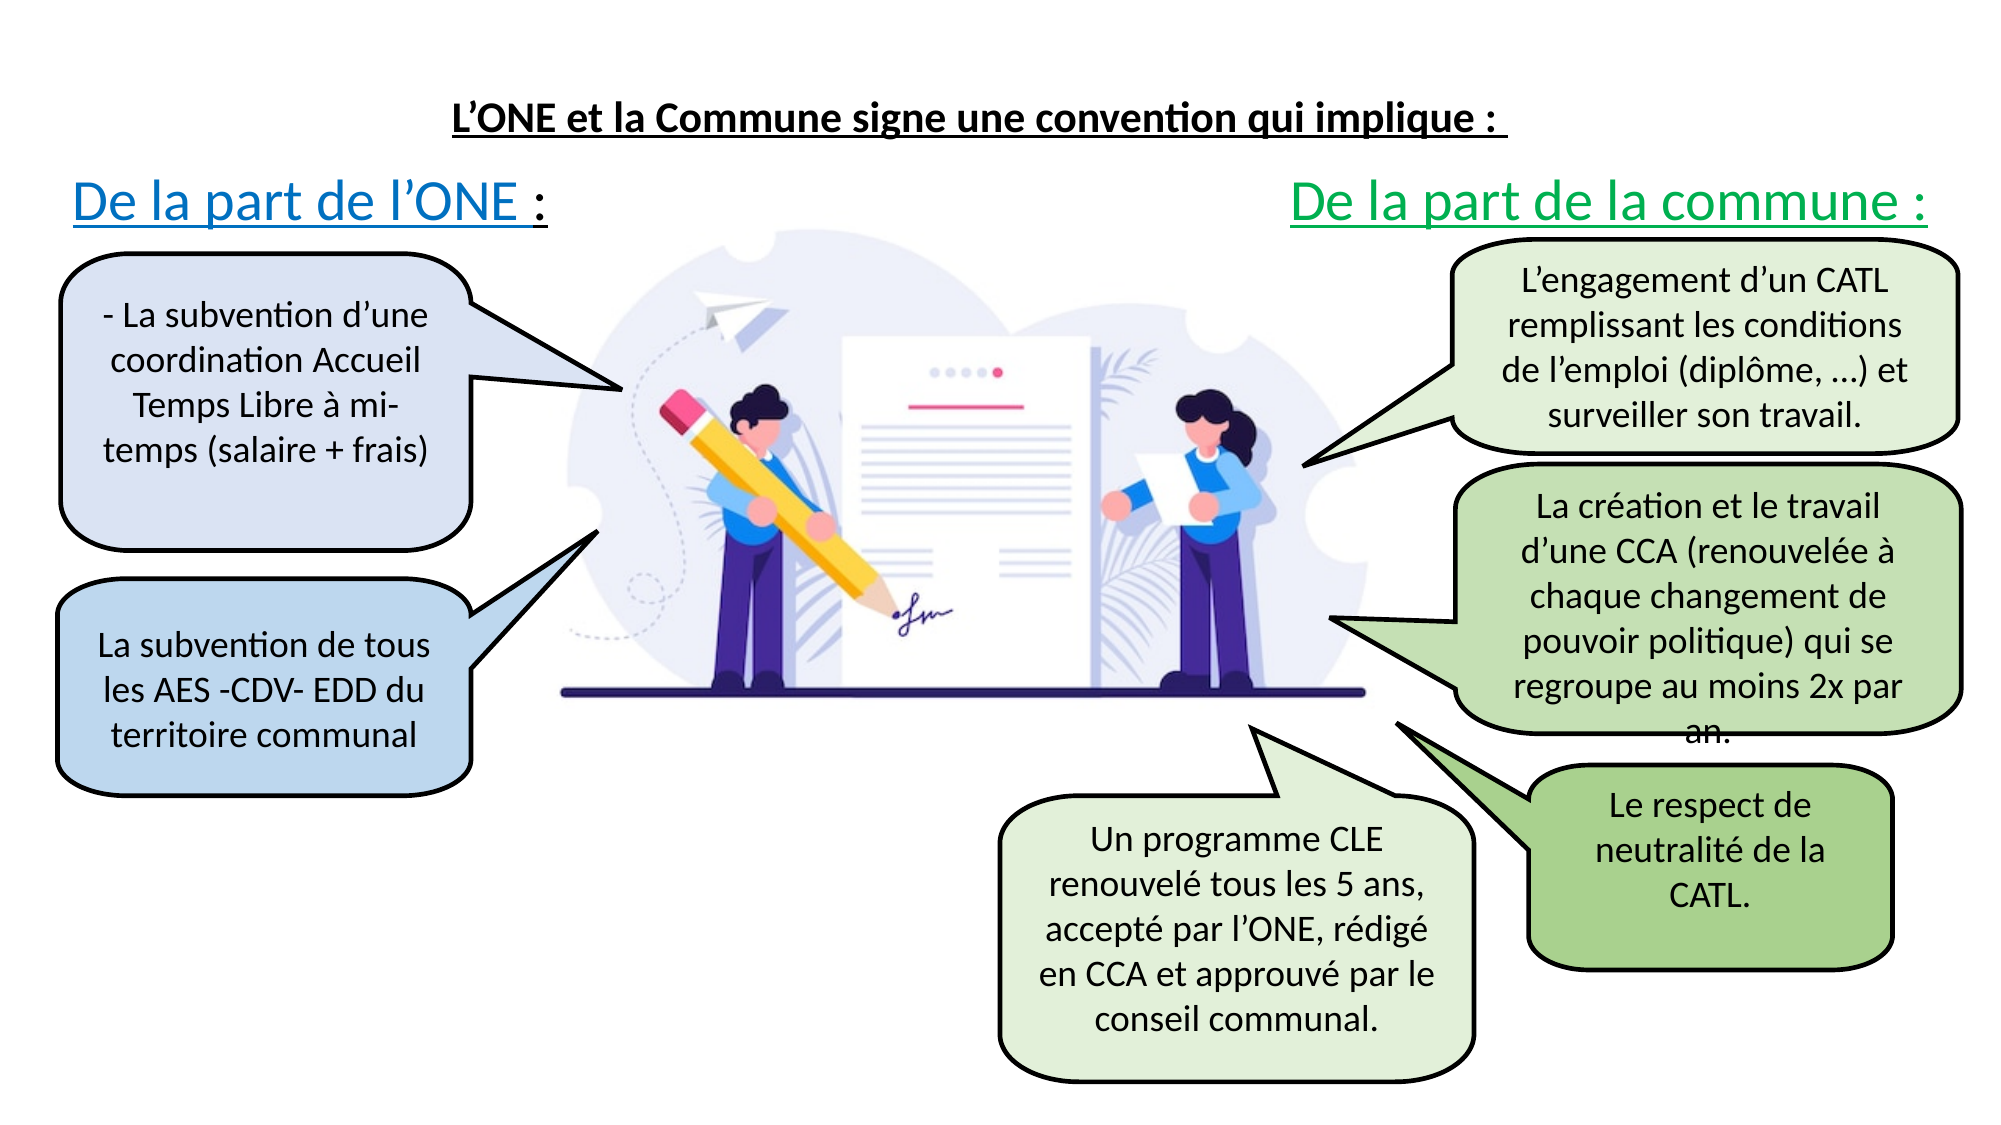

# L’ONE et la Commune signe une convention qui implique :
De la part de l’ONE :
De la part de la commune :
L’engagement d’un CATL remplissant les conditions de l’emploi (diplôme, …) et surveiller son travail.
- La subvention d’une coordination Accueil Temps Libre à mi-temps (salaire + frais)
La création et le travail d’une CCA (renouvelée à chaque changement de pouvoir politique) qui se regroupe au moins 2x par an.
La subvention de tous les AES -CDV- EDD du territoire communal
Le respect de neutralité de la CATL.
Un programme CLE renouvelé tous les 5 ans, accepté par l’ONE, rédigé en CCA et approuvé par le conseil communal.